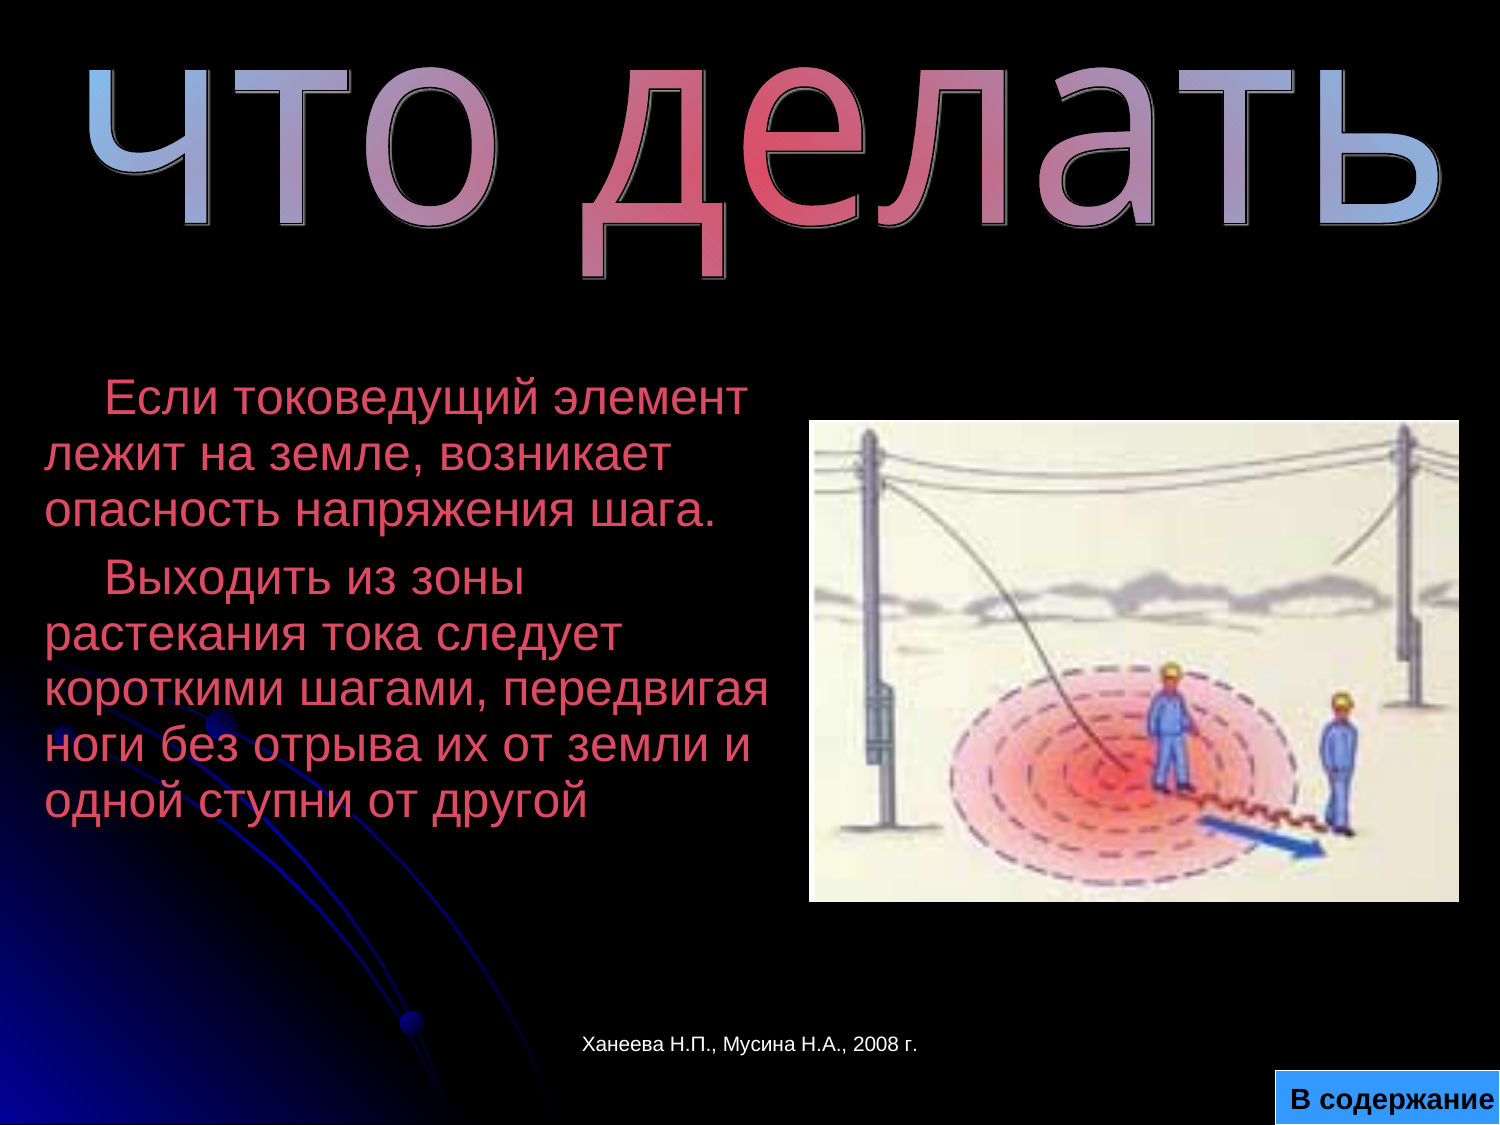

что делать
# Если токоведущий элемент лежит на земле, возникает опасность напряжения шага.
Выходить из зоны растекания тока следует короткими шагами, передвигая ноги без отрыва их от земли и одной ступни от другой
Ханеева Н.П., Мусина Н.А., 2008 г.
В содержание